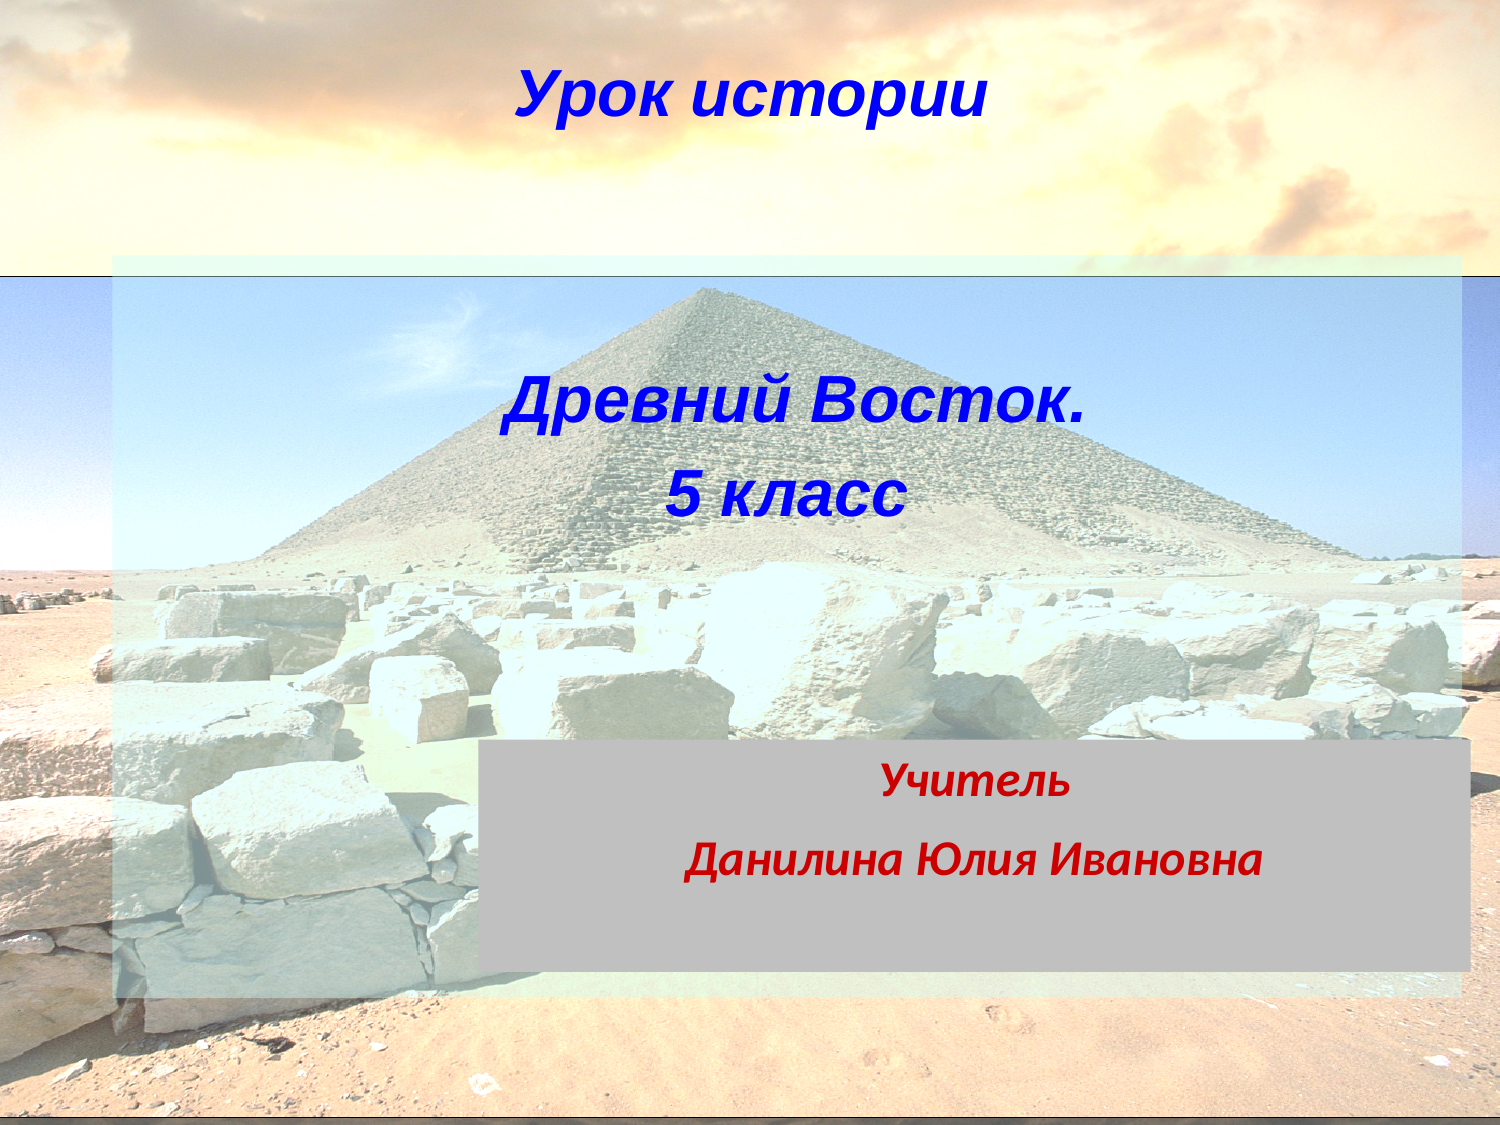

# Урок истории
 Древний Восток.
5 класс
Учитель
Данилина Юлия Ивановна